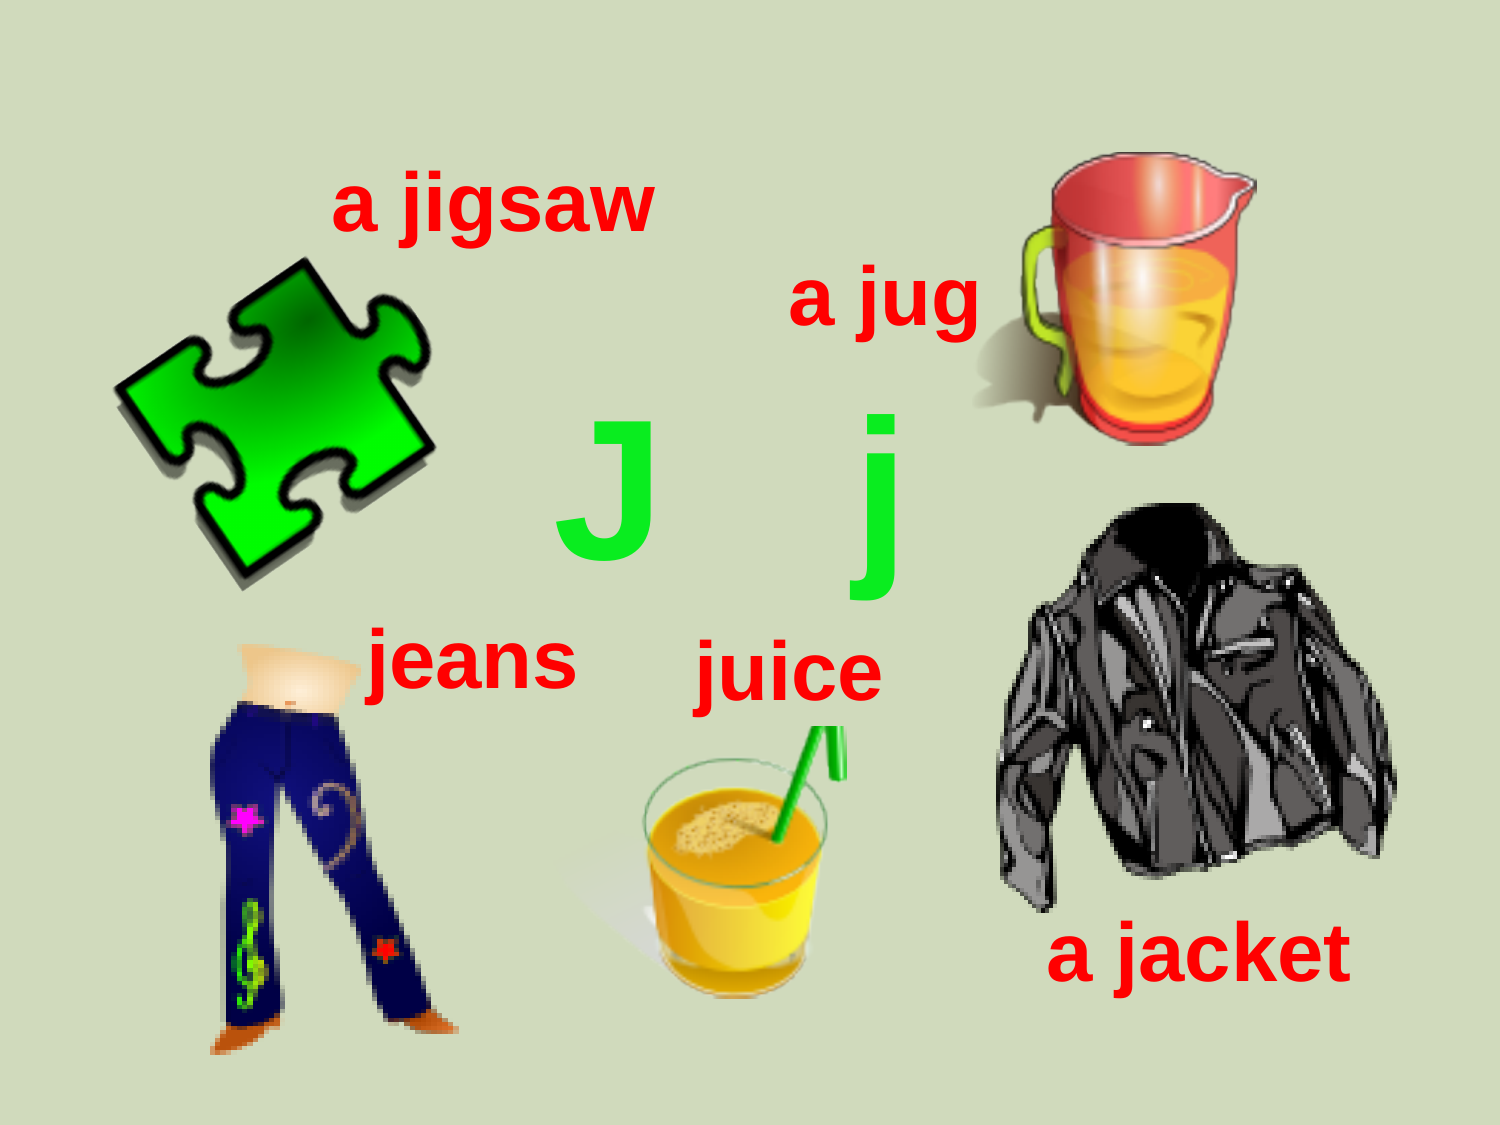

a jigsaw
a jug
J 	j
jeans
juice
a jacket